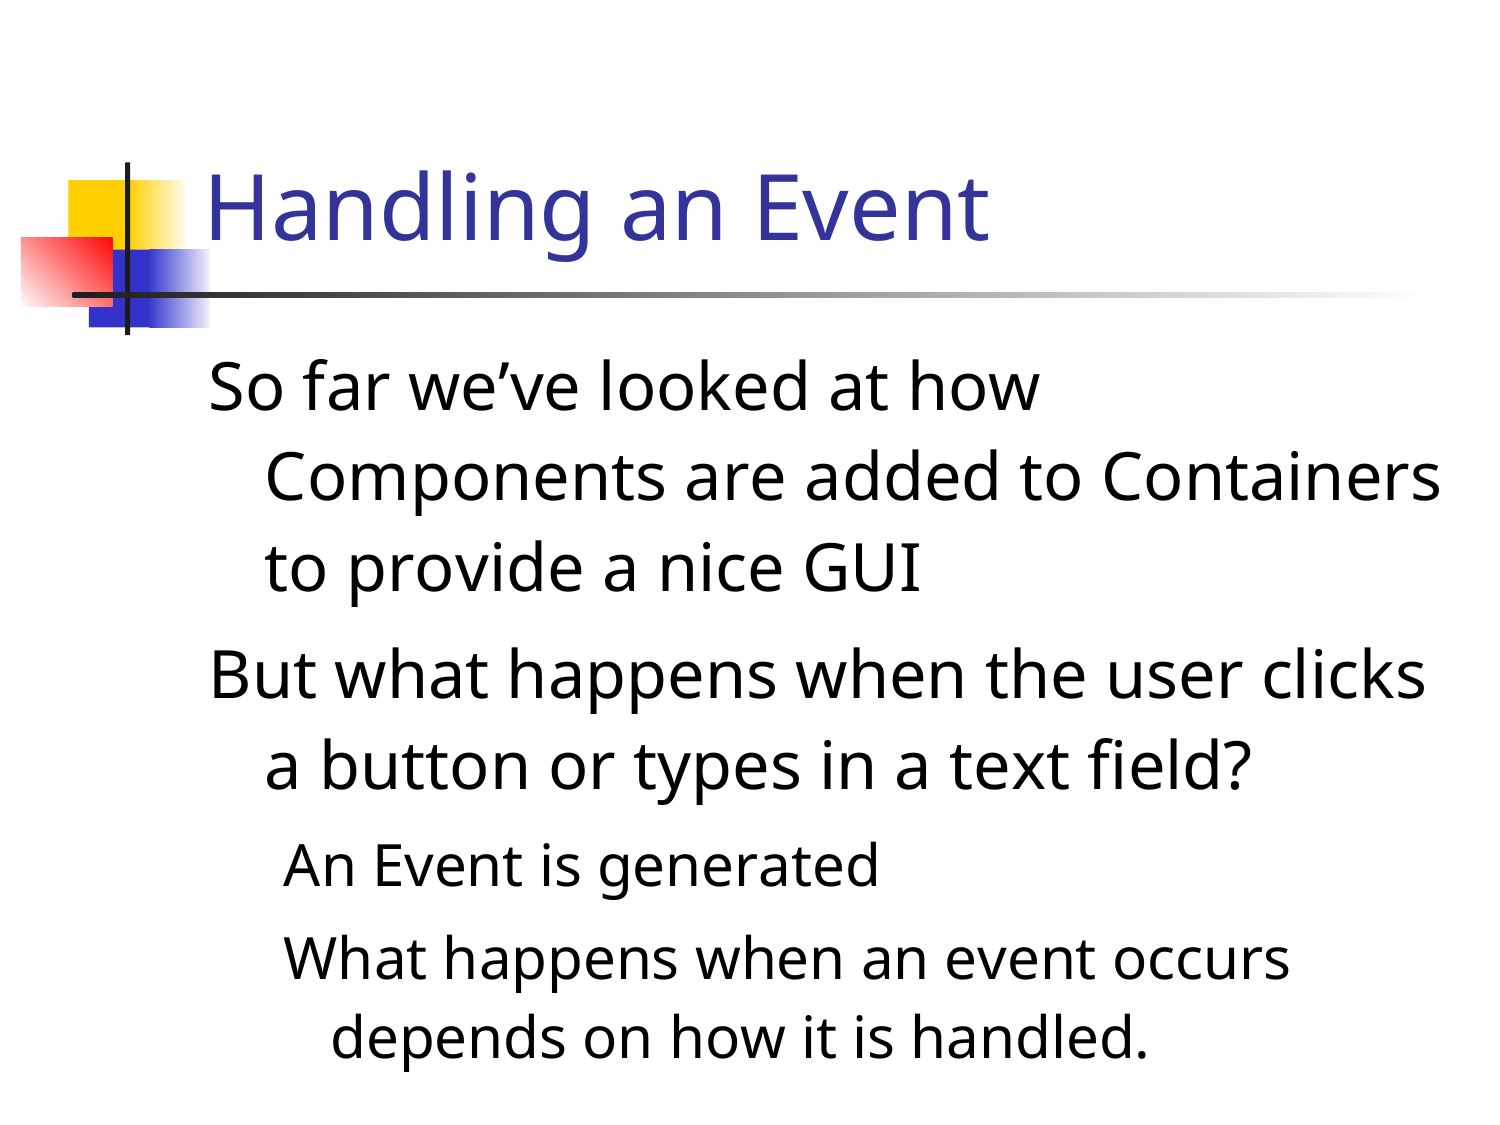

# Handling an Event
So far we’ve looked at how Components are added to Containers to provide a nice GUI
But what happens when the user clicks a button or types in a text field?
An Event is generated
What happens when an event occurs depends on how it is handled.